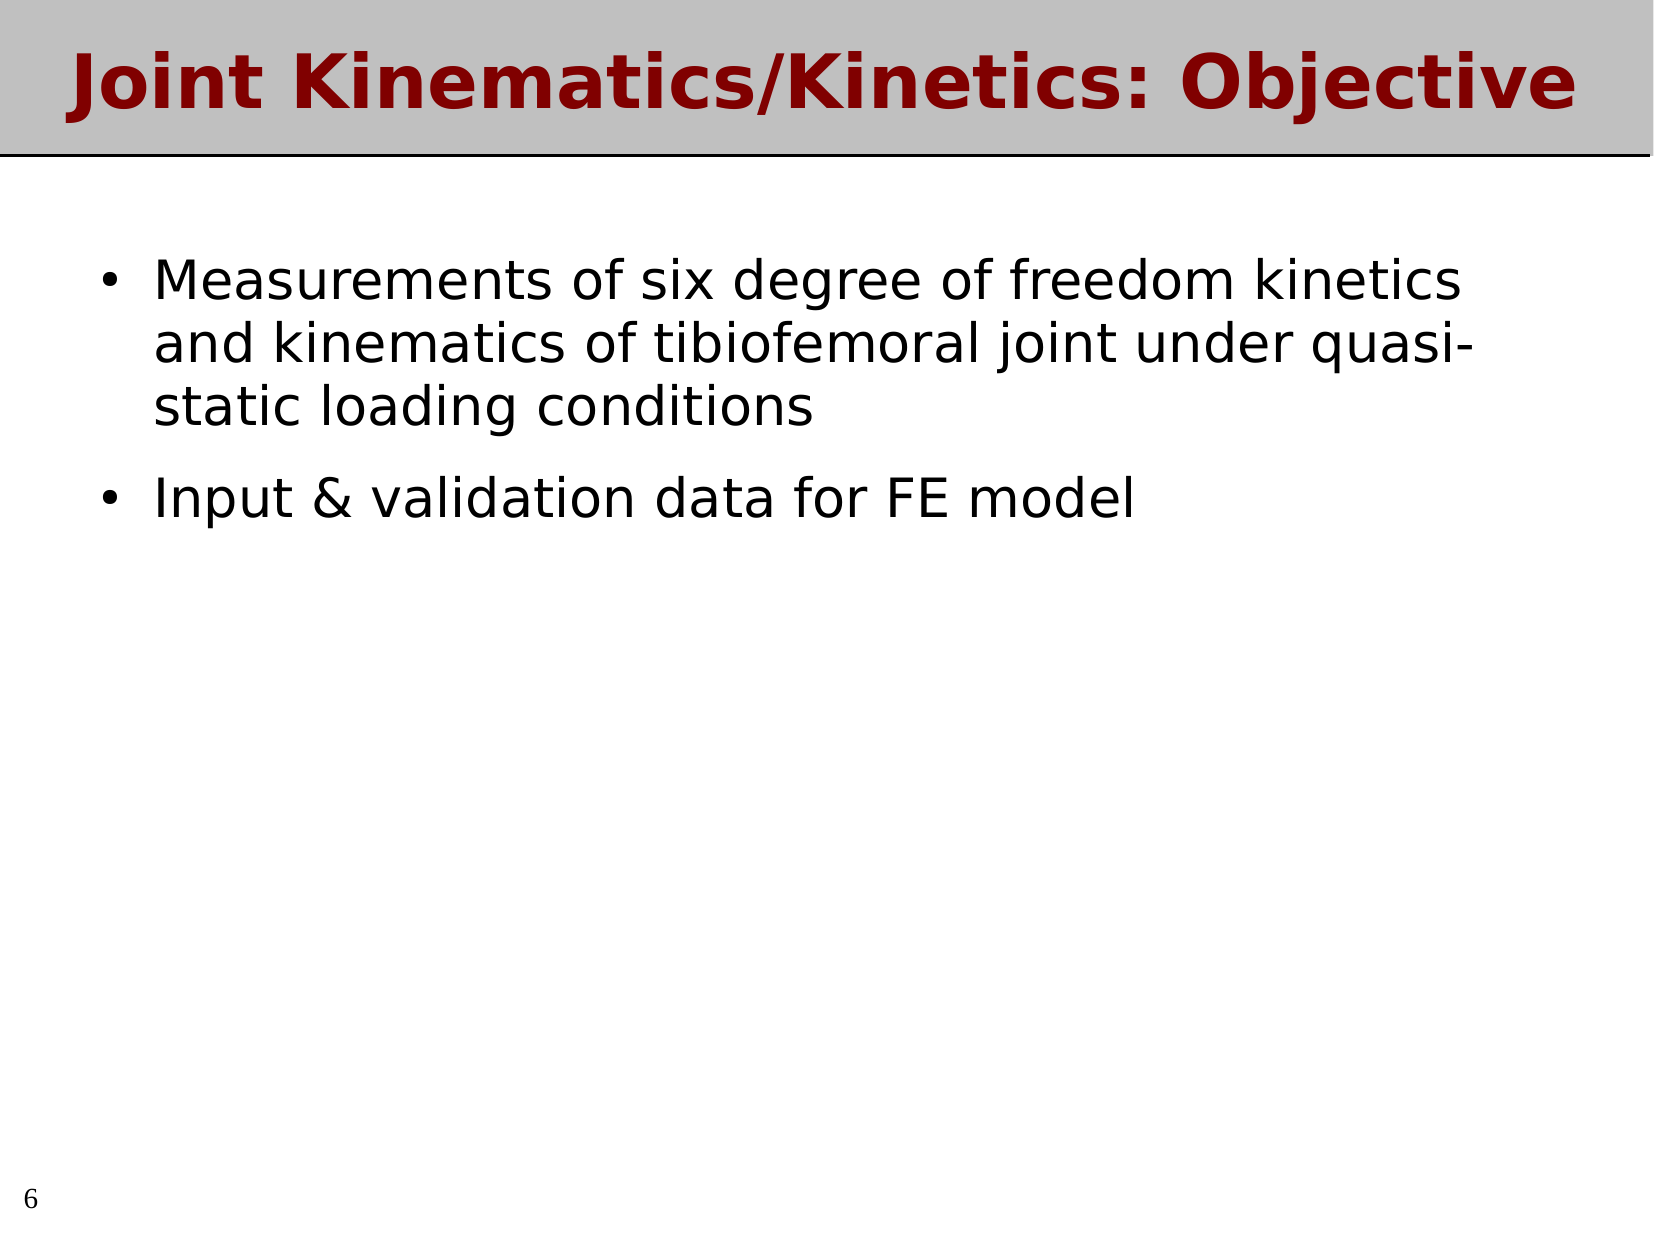

Joint Kinematics/Kinetics: Objective
# Measurements of six degree of freedom kinetics and kinematics of tibiofemoral joint under quasi-static loading conditions
Input & validation data for FE model